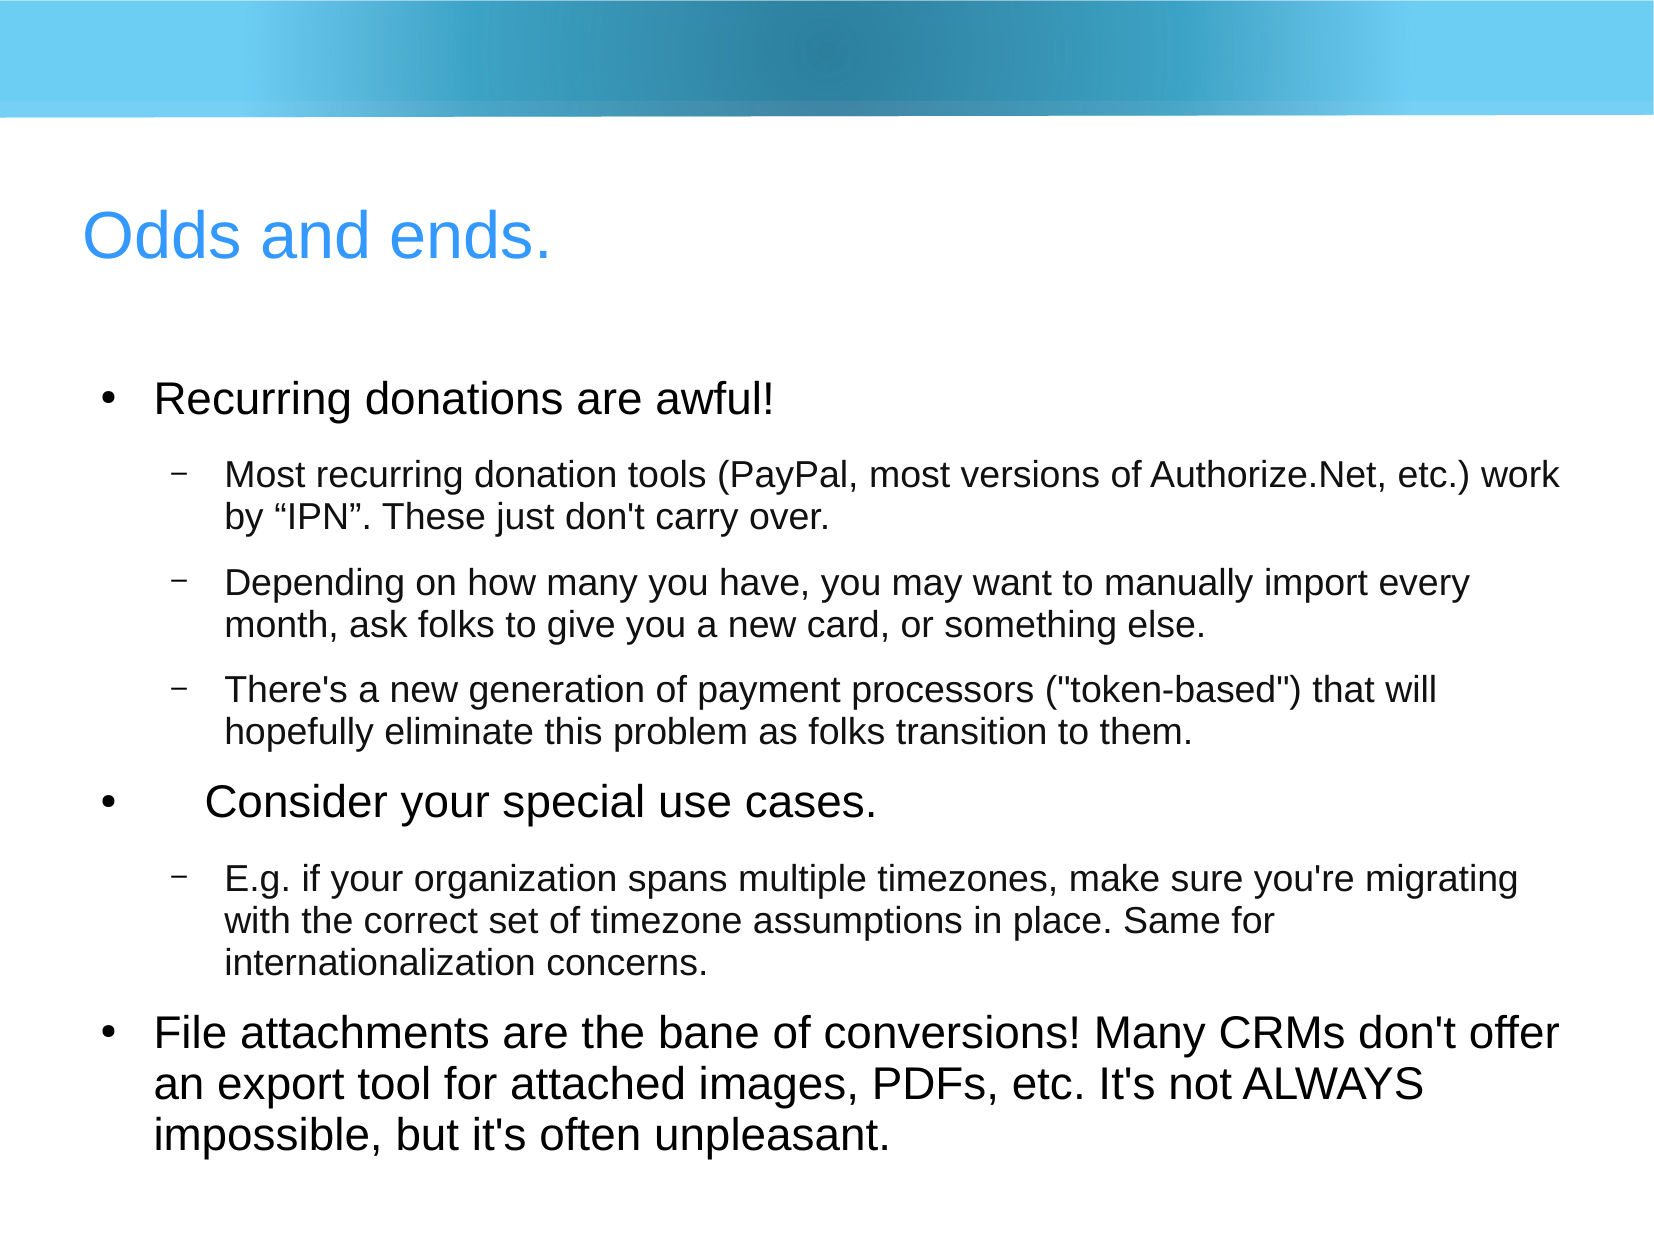

# Odds and ends.
Recurring donations are awful!
Most recurring donation tools (PayPal, most versions of Authorize.Net, etc.) work by “IPN”. These just don't carry over.
Depending on how many you have, you may want to manually import every month, ask folks to give you a new card, or something else.
There's a new generation of payment processors ("token-based") that will hopefully eliminate this problem as folks transition to them.
 Consider your special use cases.
E.g. if your organization spans multiple timezones, make sure you're migrating with the correct set of timezone assumptions in place. Same for internationalization concerns.
File attachments are the bane of conversions! Many CRMs don't offer an export tool for attached images, PDFs, etc. It's not ALWAYS impossible, but it's often unpleasant.